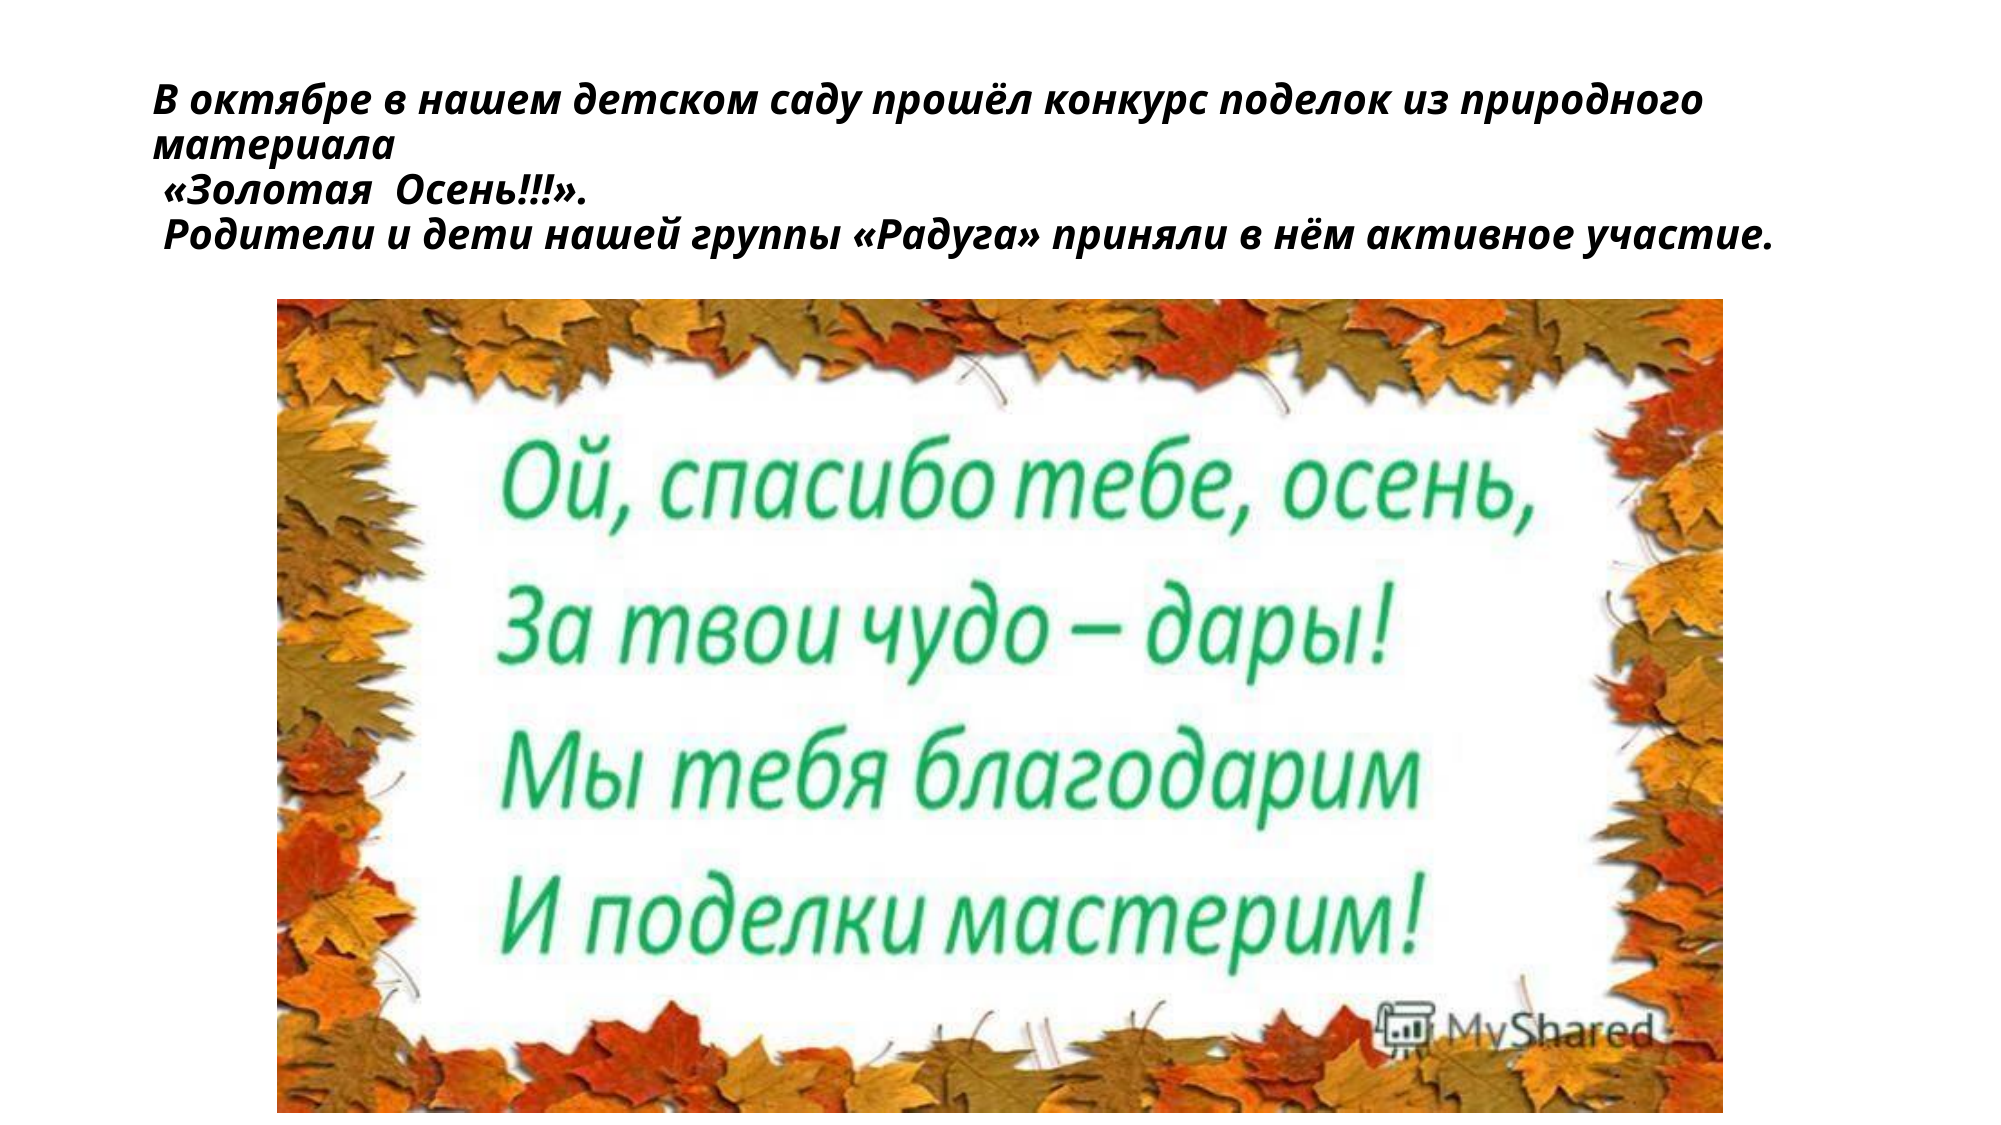

# В октябре в нашем детском саду прошёл конкурс поделок из природного материала «Золотая Осень!!!». Родители и дети нашей группы «Радуга» приняли в нём активное участие.